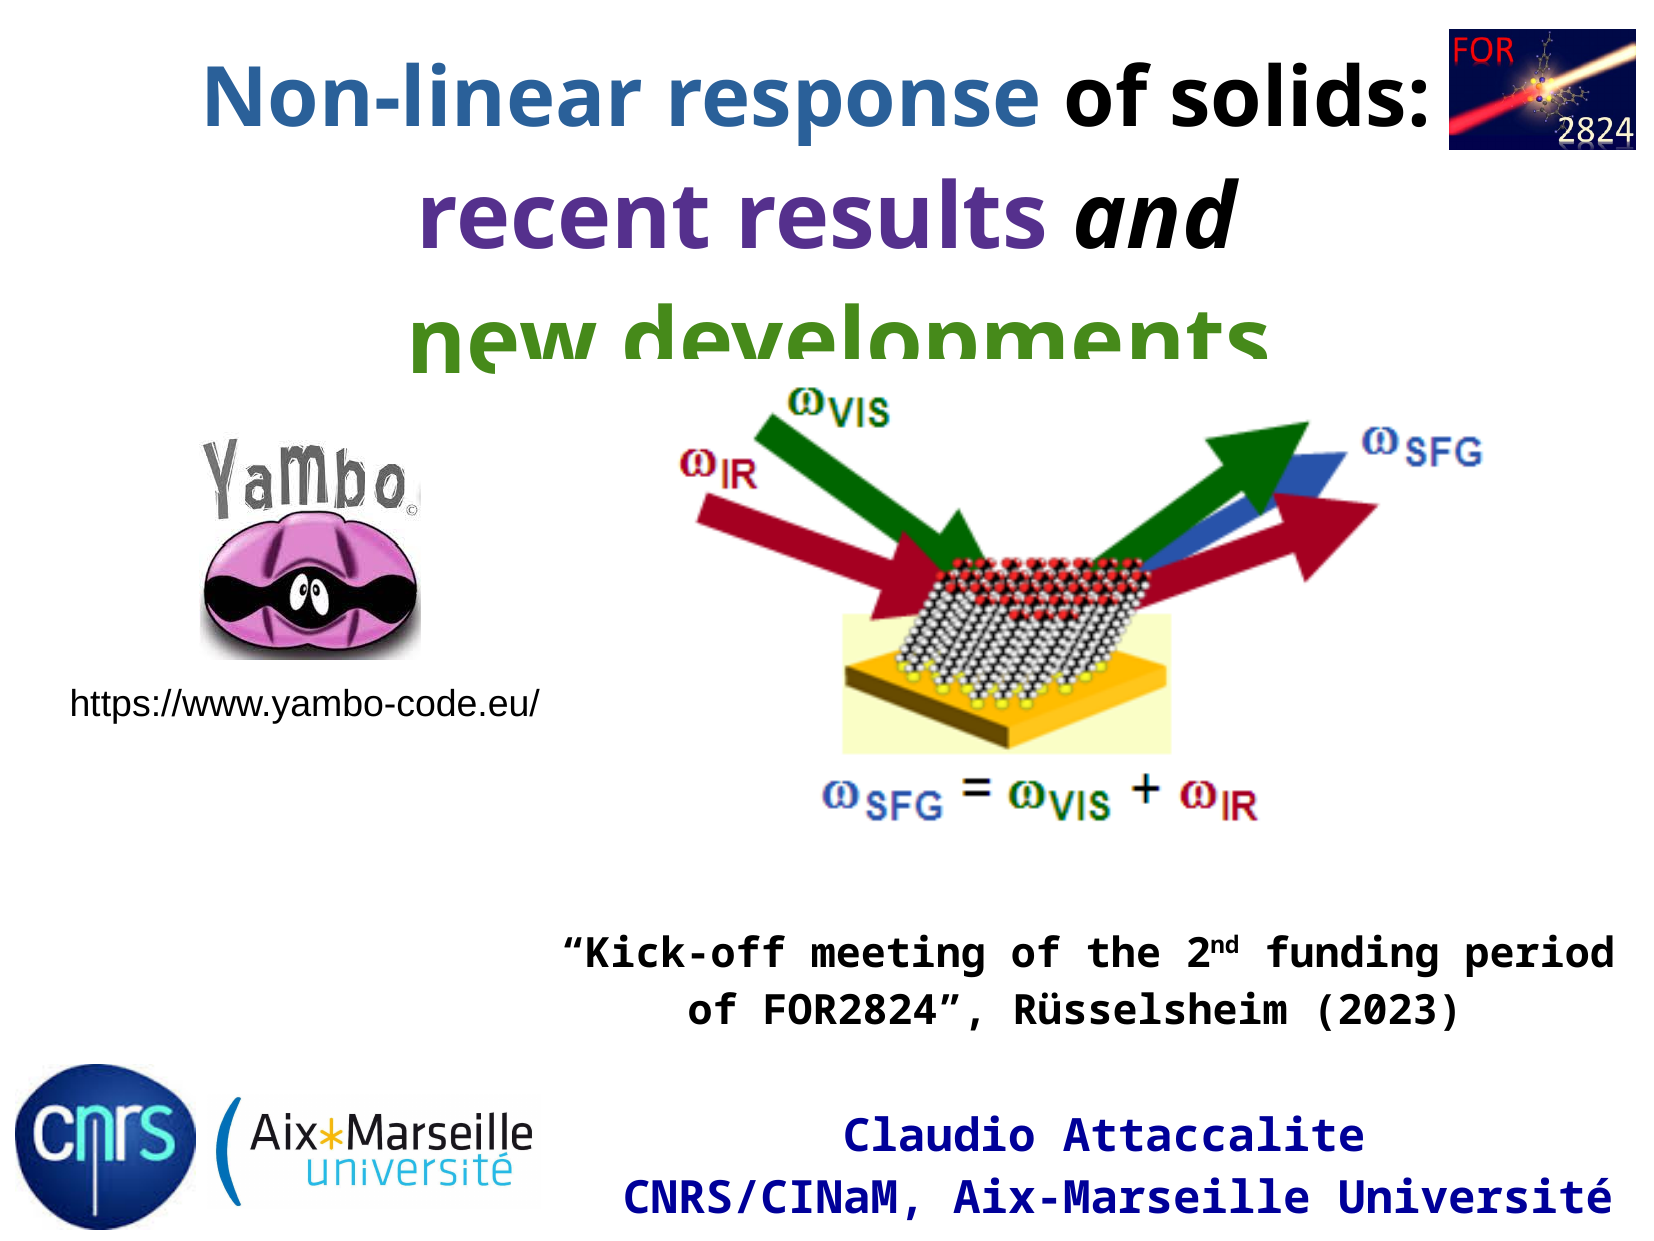

Non-linear response of solids:
recent results and
 new developments
https://www.yambo-code.eu/
“Kick-off meeting of the 2nd funding period
of FOR2824”, Rüsselsheim (2023)
Claudio Attaccalite
CNRS/CINaM, Aix-Marseille Université